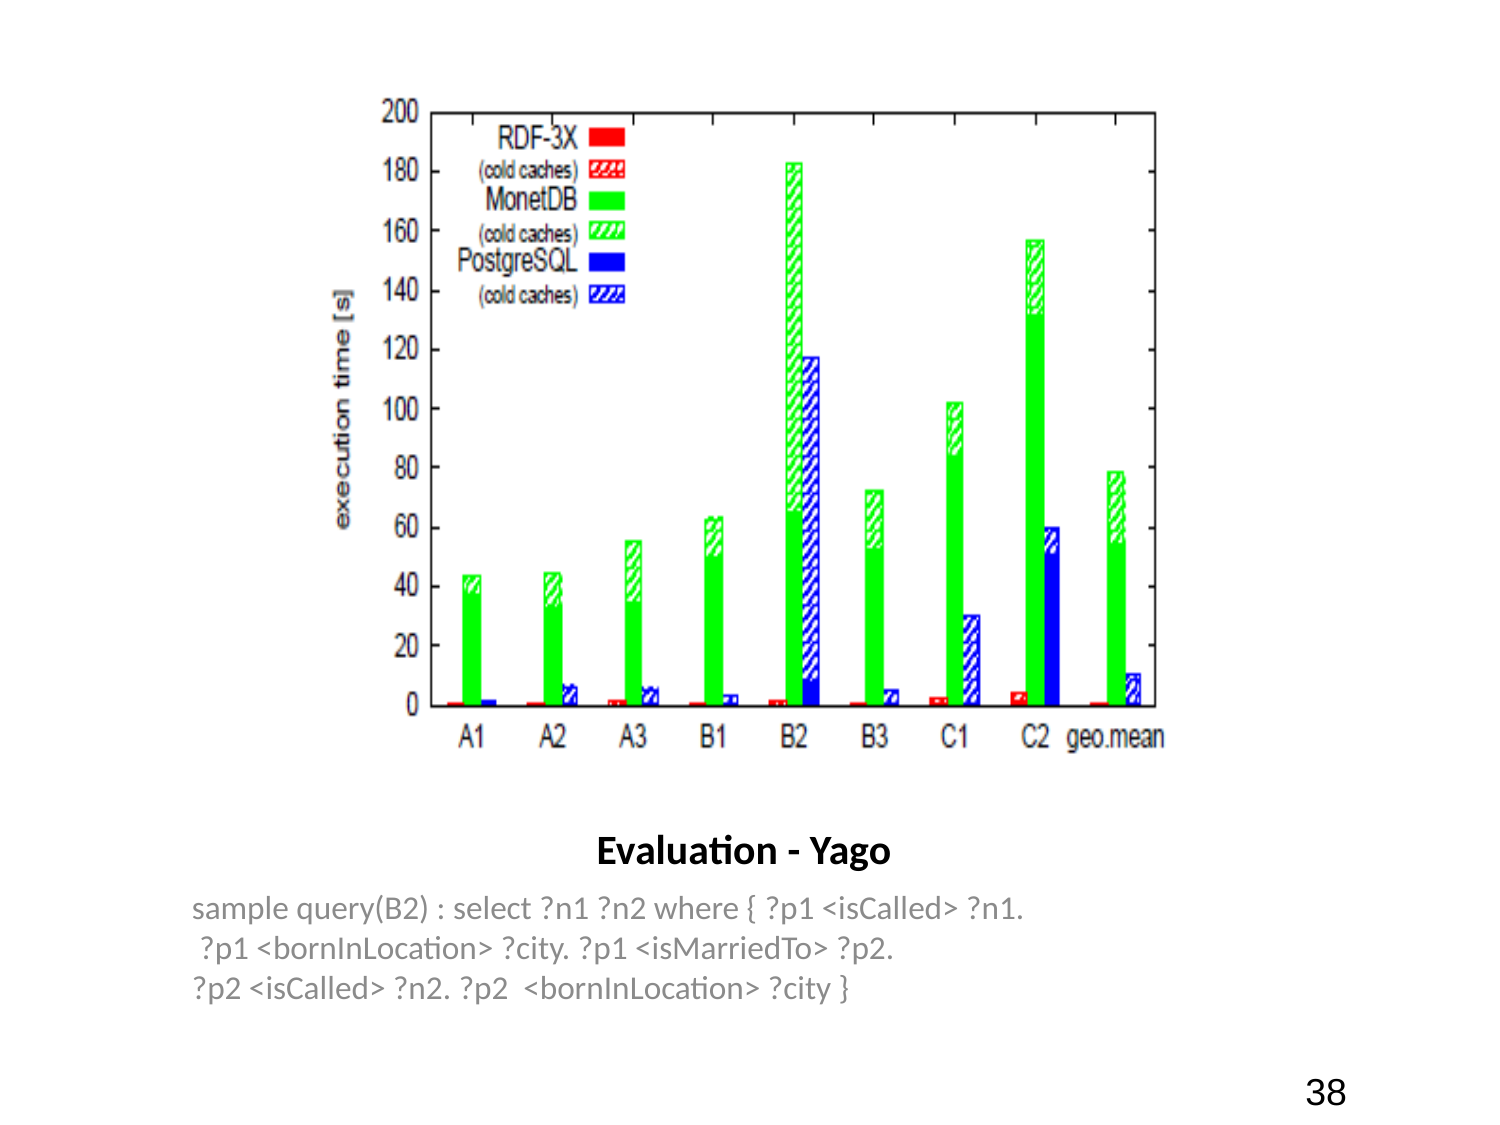

Evaluation - Yago
sample query(B2) : select ?n1 ?n2 where { ?p1 <isCalled> ?n1.
 ?p1 <bornInLocation> ?city. ?p1 <isMarriedTo> ?p2.
?p2 <isCalled> ?n2. ?p2 <bornInLocation> ?city }